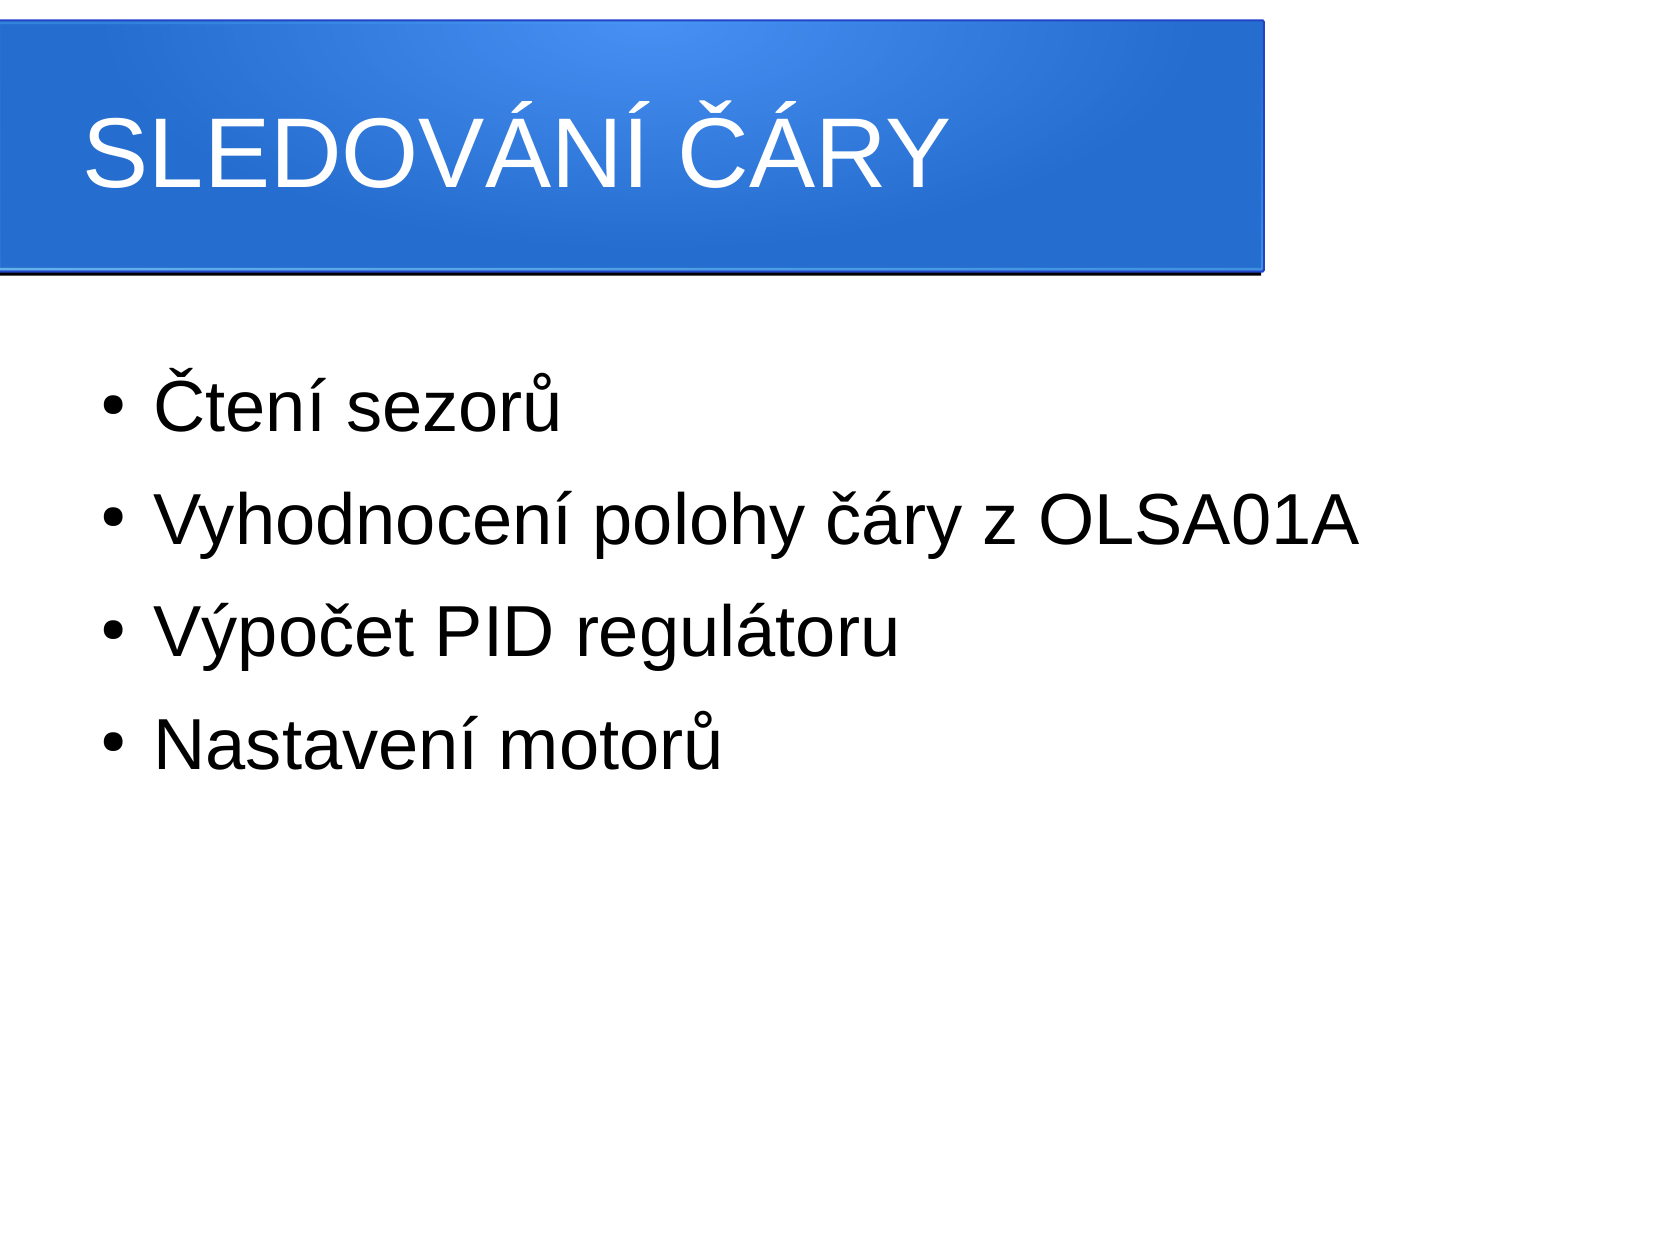

# SLEDOVÁNÍ ČÁRY
Čtení sezorů
Vyhodnocení polohy čáry z OLSA01A
Výpočet PID regulátoru
Nastavení motorů